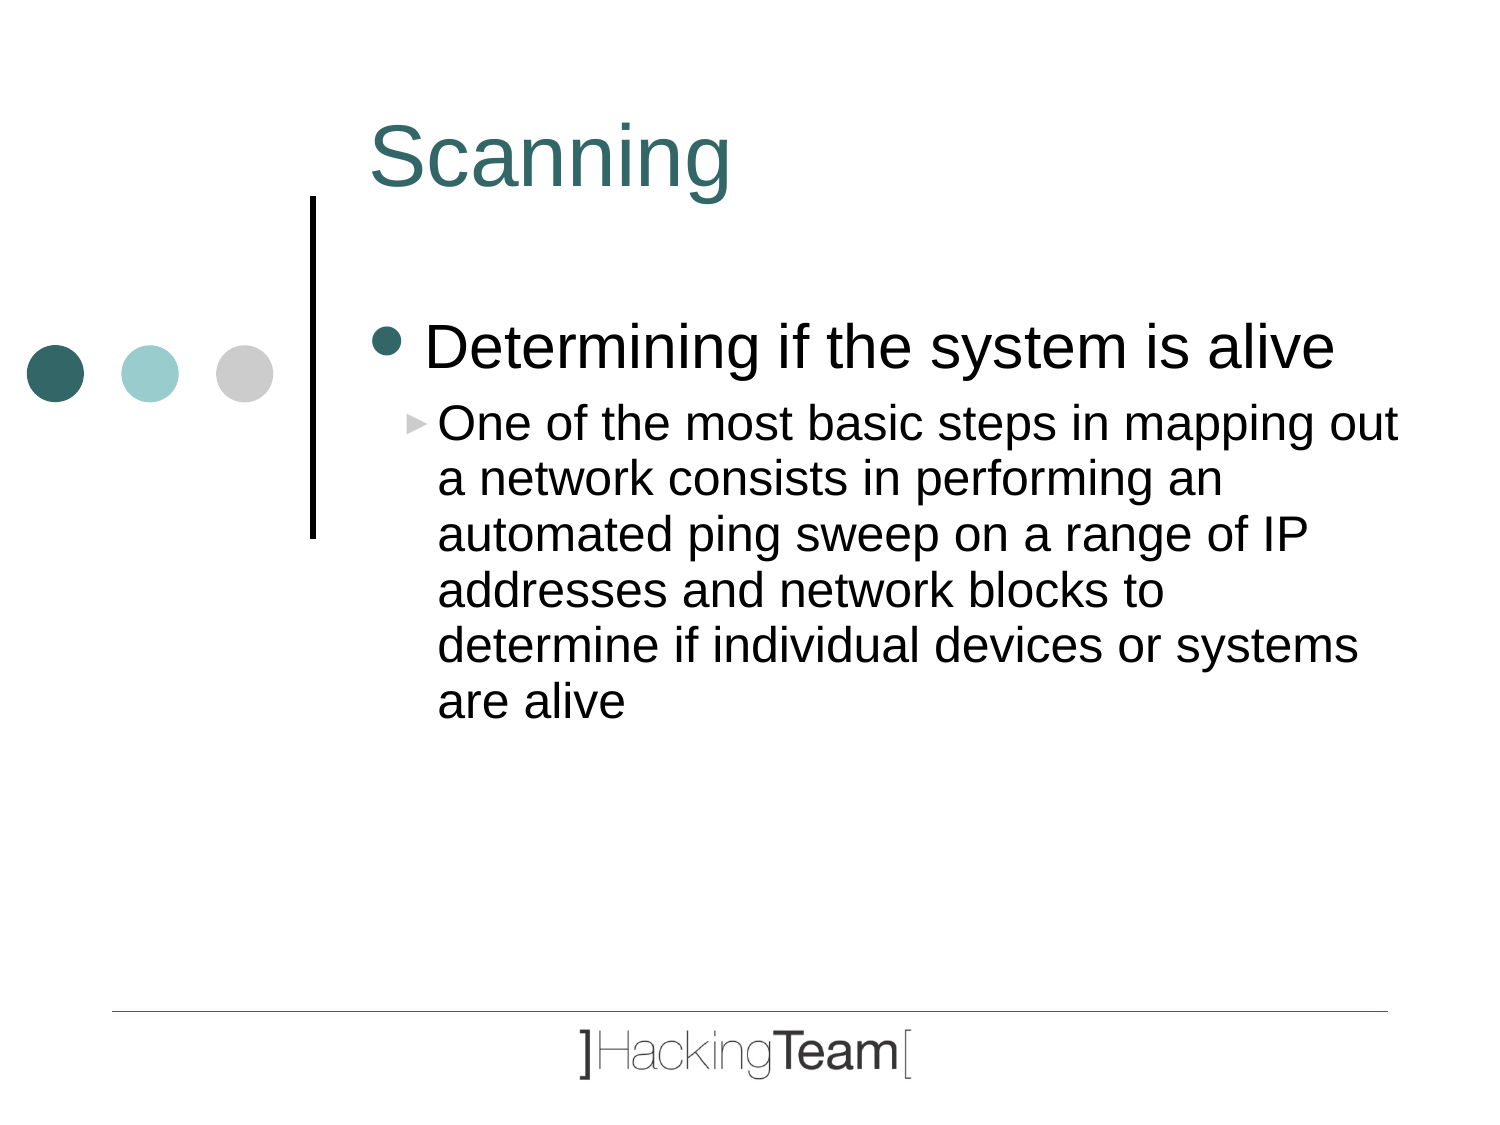

# Scanning
Determining if the system is alive
One of the most basic steps in mapping out a network consists in performing an automated ping sweep on a range of IP addresses and network blocks to determine if individual devices or systems are alive